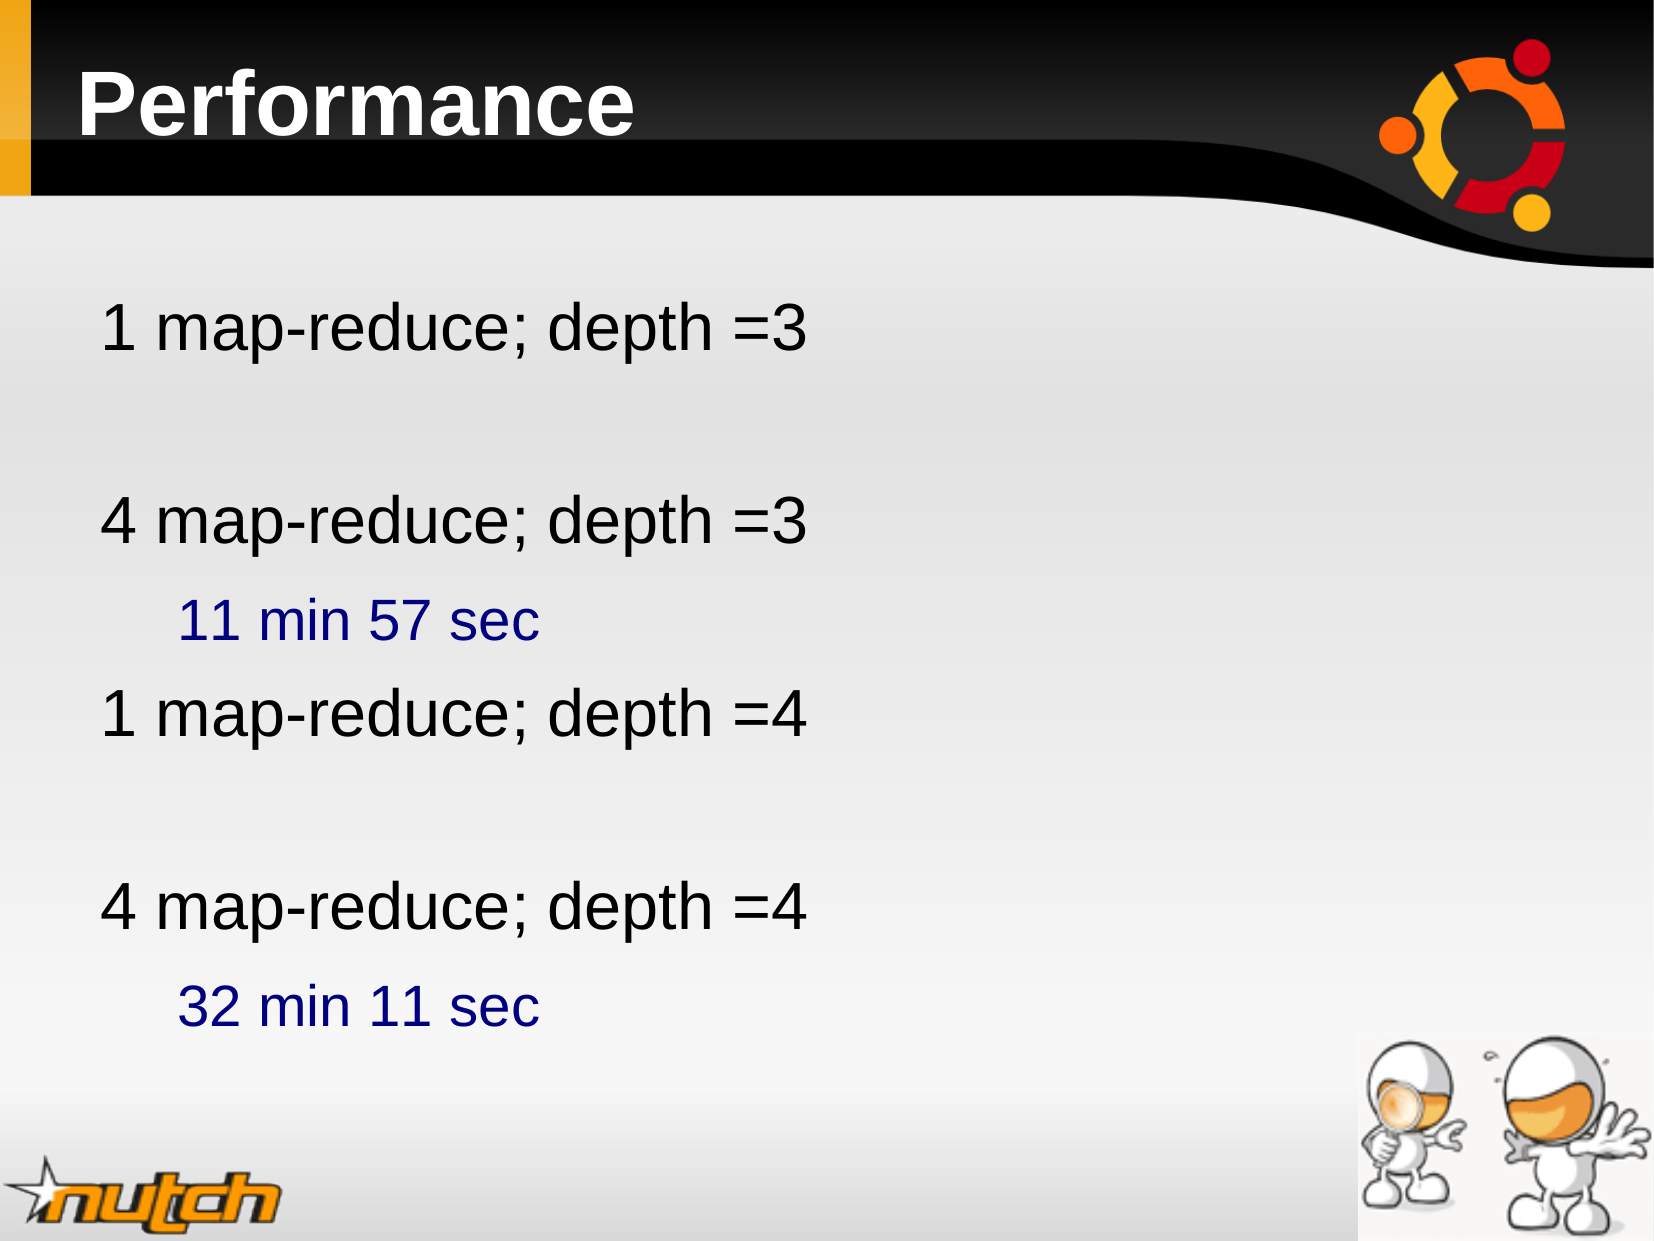

# Performance
1 map-reduce; depth =3
4 map-reduce; depth =3
11 min 57 sec
1 map-reduce; depth =4
4 map-reduce; depth =4
32 min 11 sec